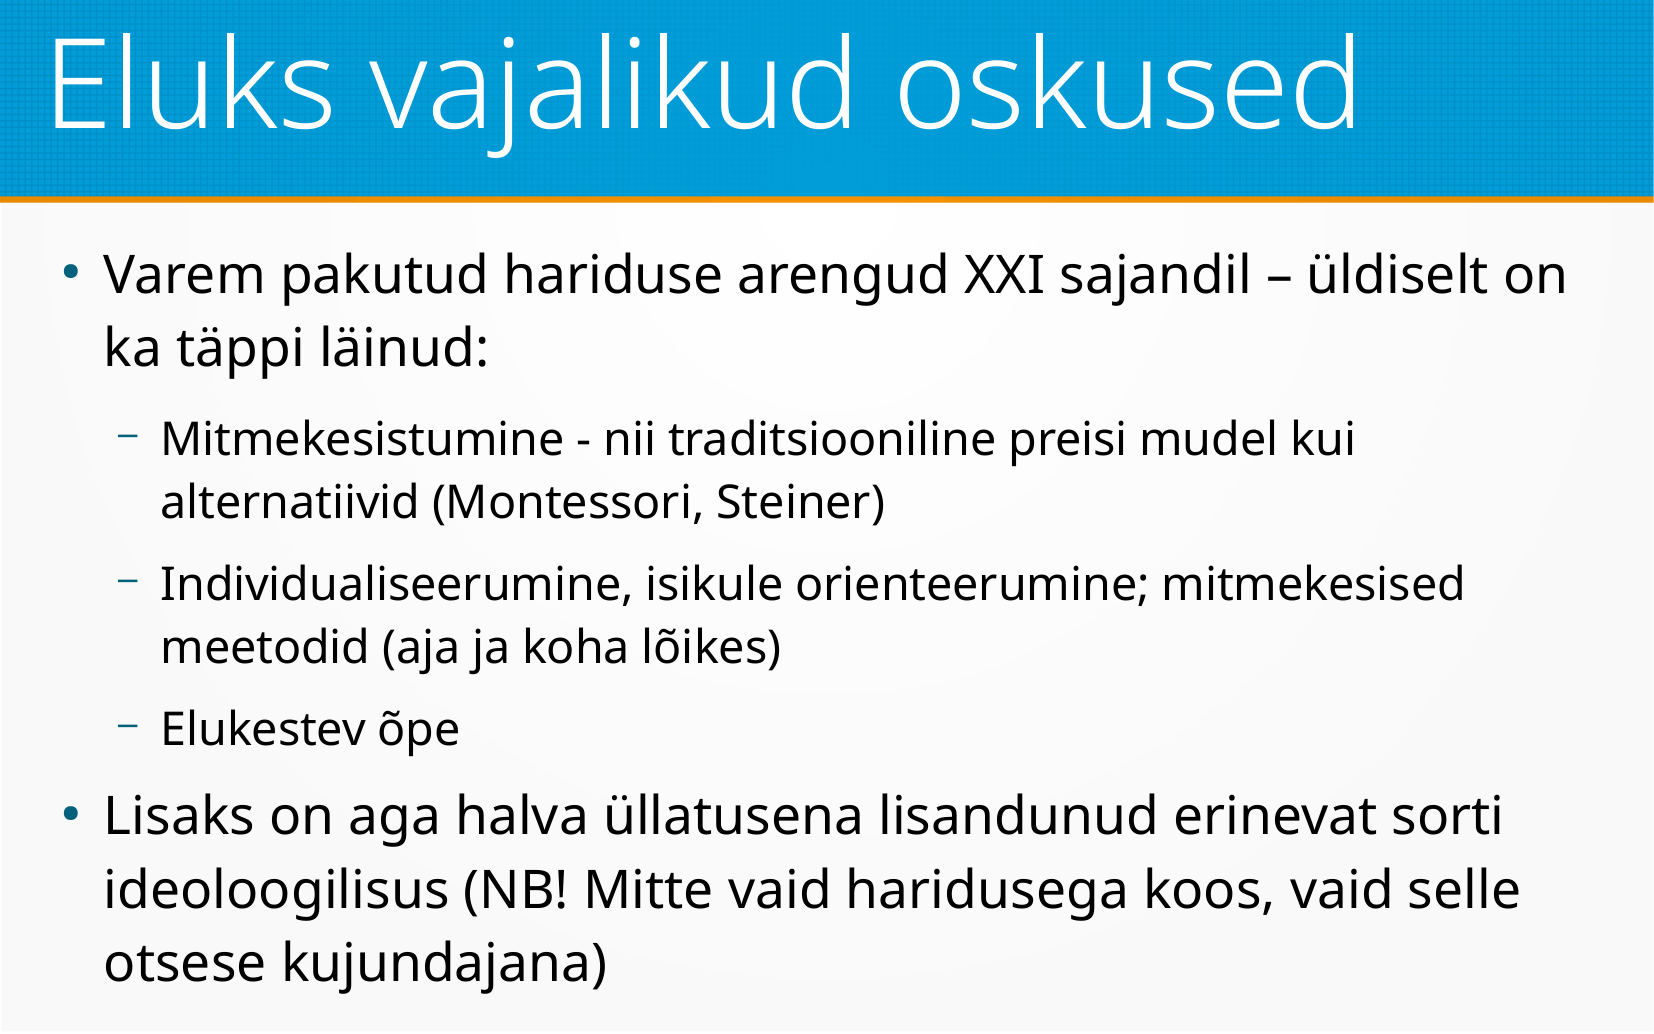

# Eluks vajalikud oskused
Varem pakutud hariduse arengud XXI sajandil – üldiselt on ka täppi läinud:
Mitmekesistumine - nii traditsiooniline preisi mudel kui alternatiivid (Montessori, Steiner)
Individualiseerumine, isikule orienteerumine; mitmekesised meetodid (aja ja koha lõikes)
Elukestev õpe
Lisaks on aga halva üllatusena lisandunud erinevat sorti ideoloogilisus (NB! Mitte vaid haridusega koos, vaid selle otsese kujundajana)